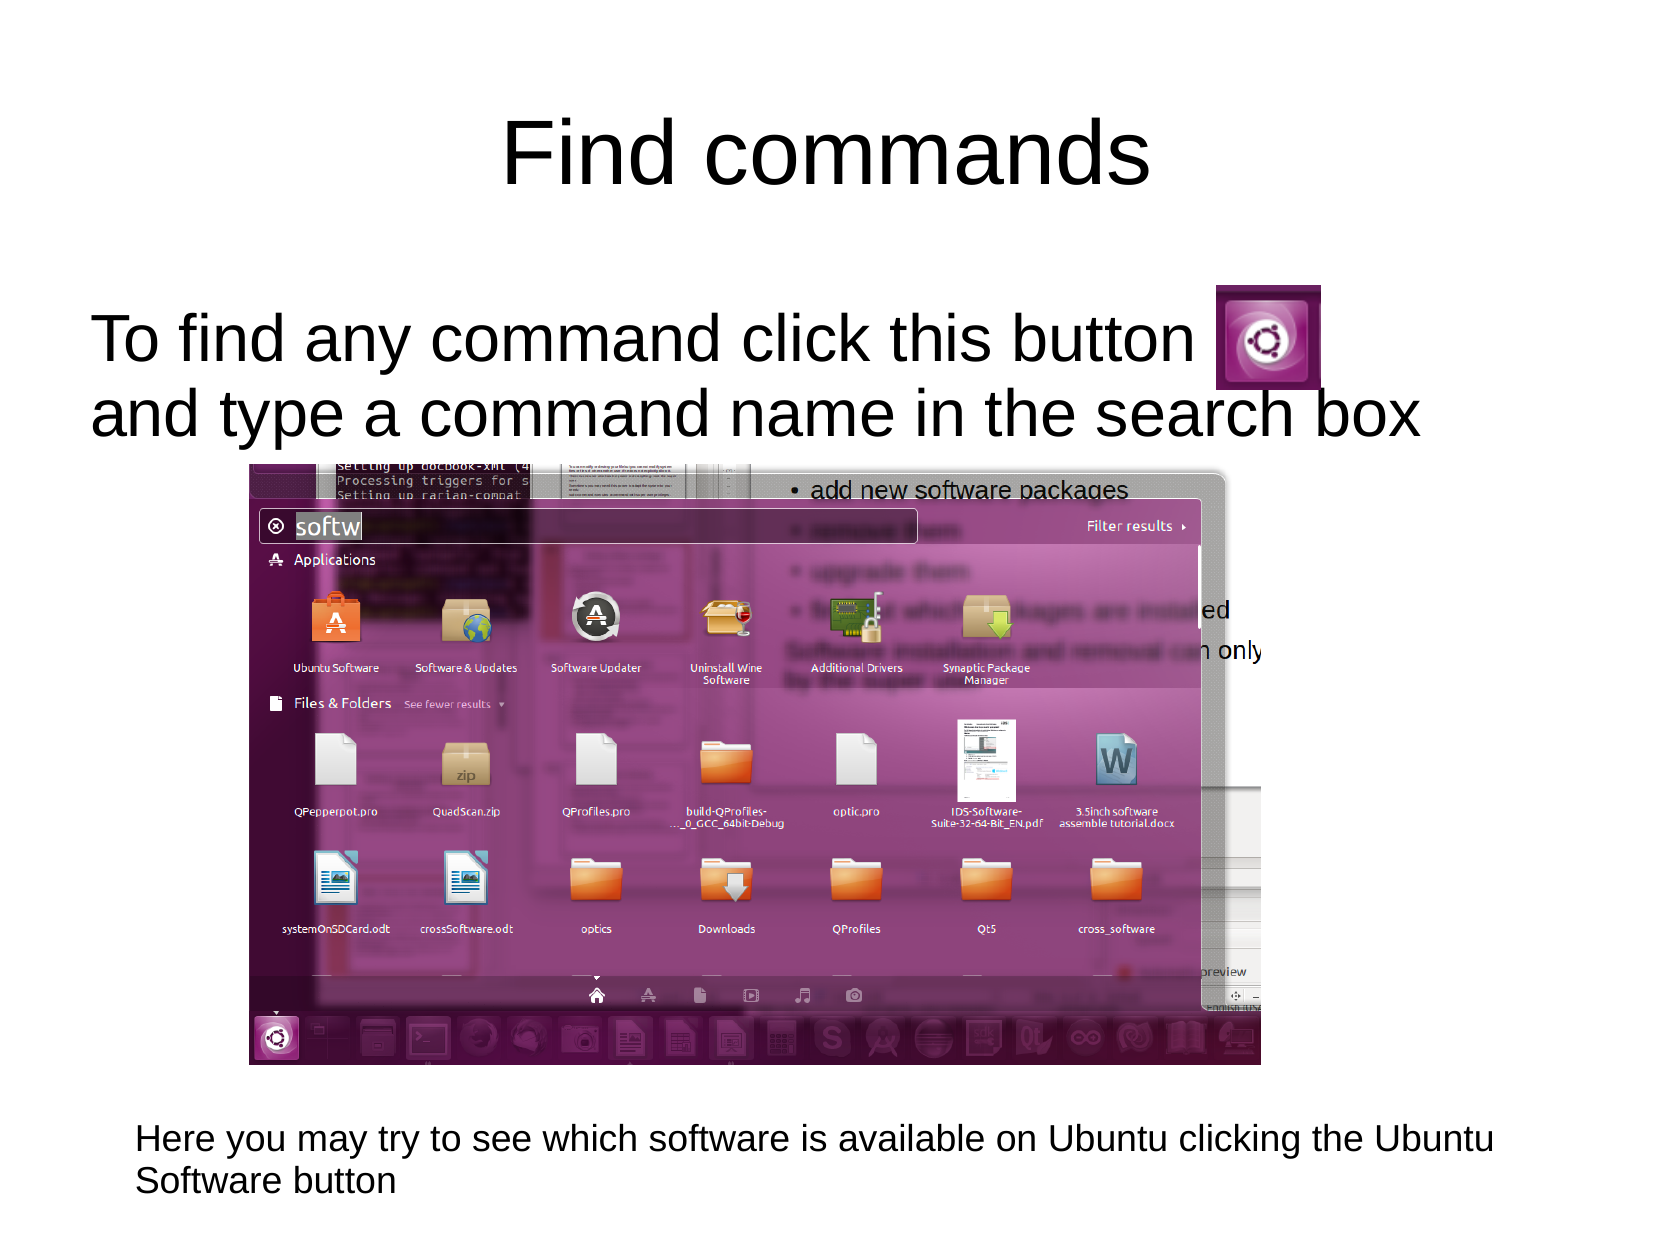

# Find commands
To find any command click this button
and type a command name in the search box
Here you may try to see which software is available on Ubuntu clicking the Ubuntu Software button